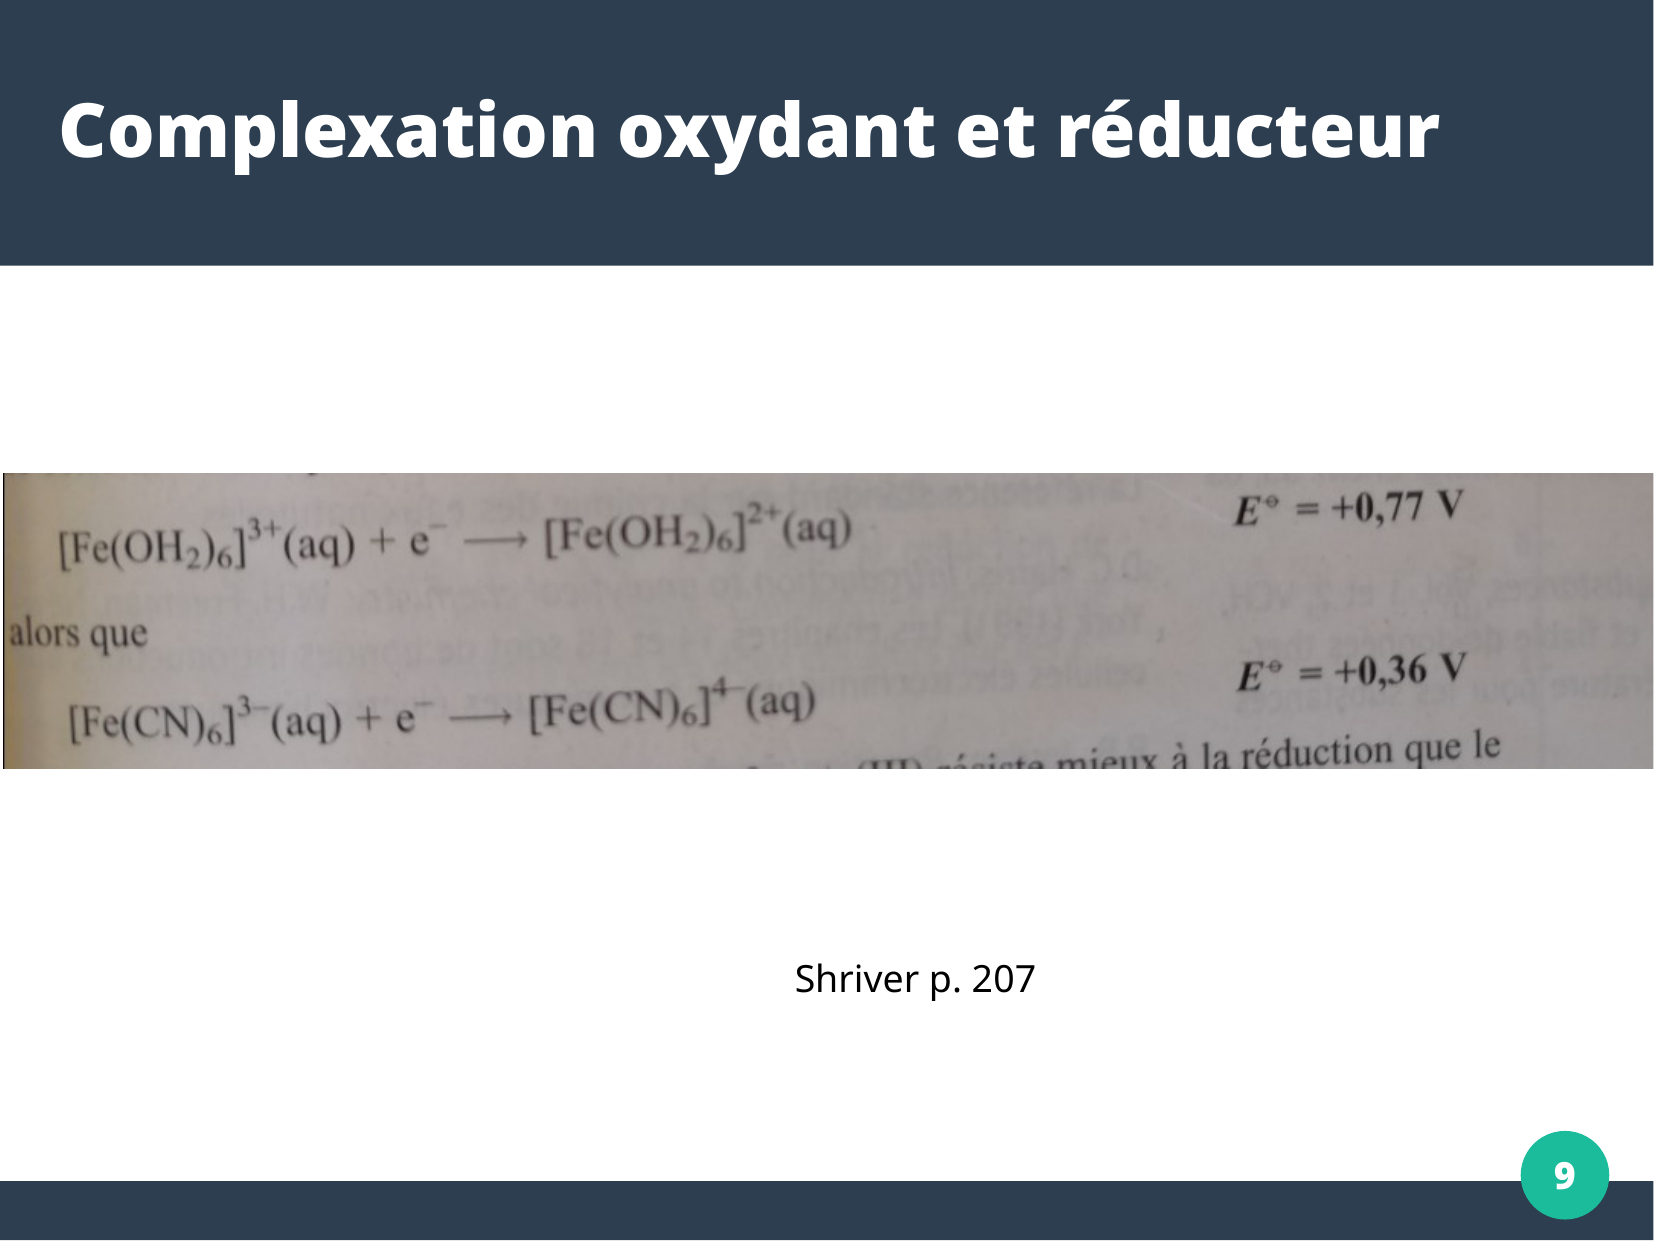

# Complexation oxydant et réducteur
Shriver p. 207
9